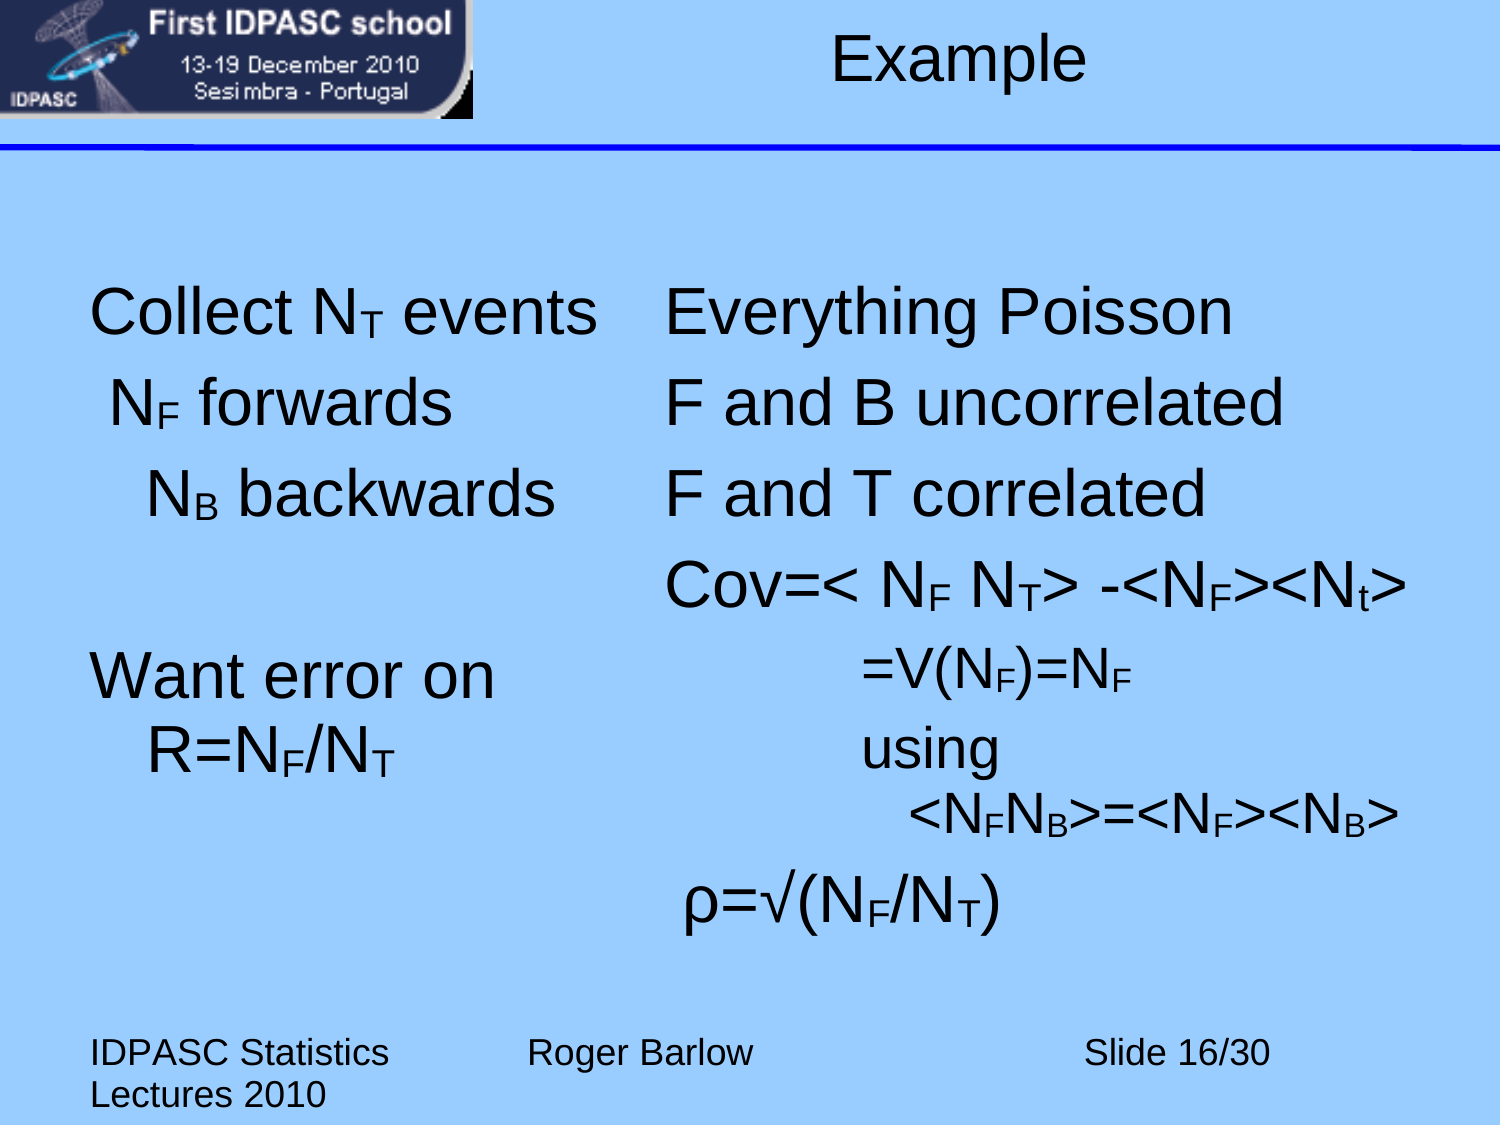

# Example
Collect NT events
 NF forwards
 NB backwards
Want error on R=NF/NT
Everything Poisson
F and B uncorrelated
F and T correlated
Cov=< NF NT> -<NF><Nt>
=V(NF)=NF
using <NFNB>=<NF><NB>
 ρ=√(NF/NT)
16